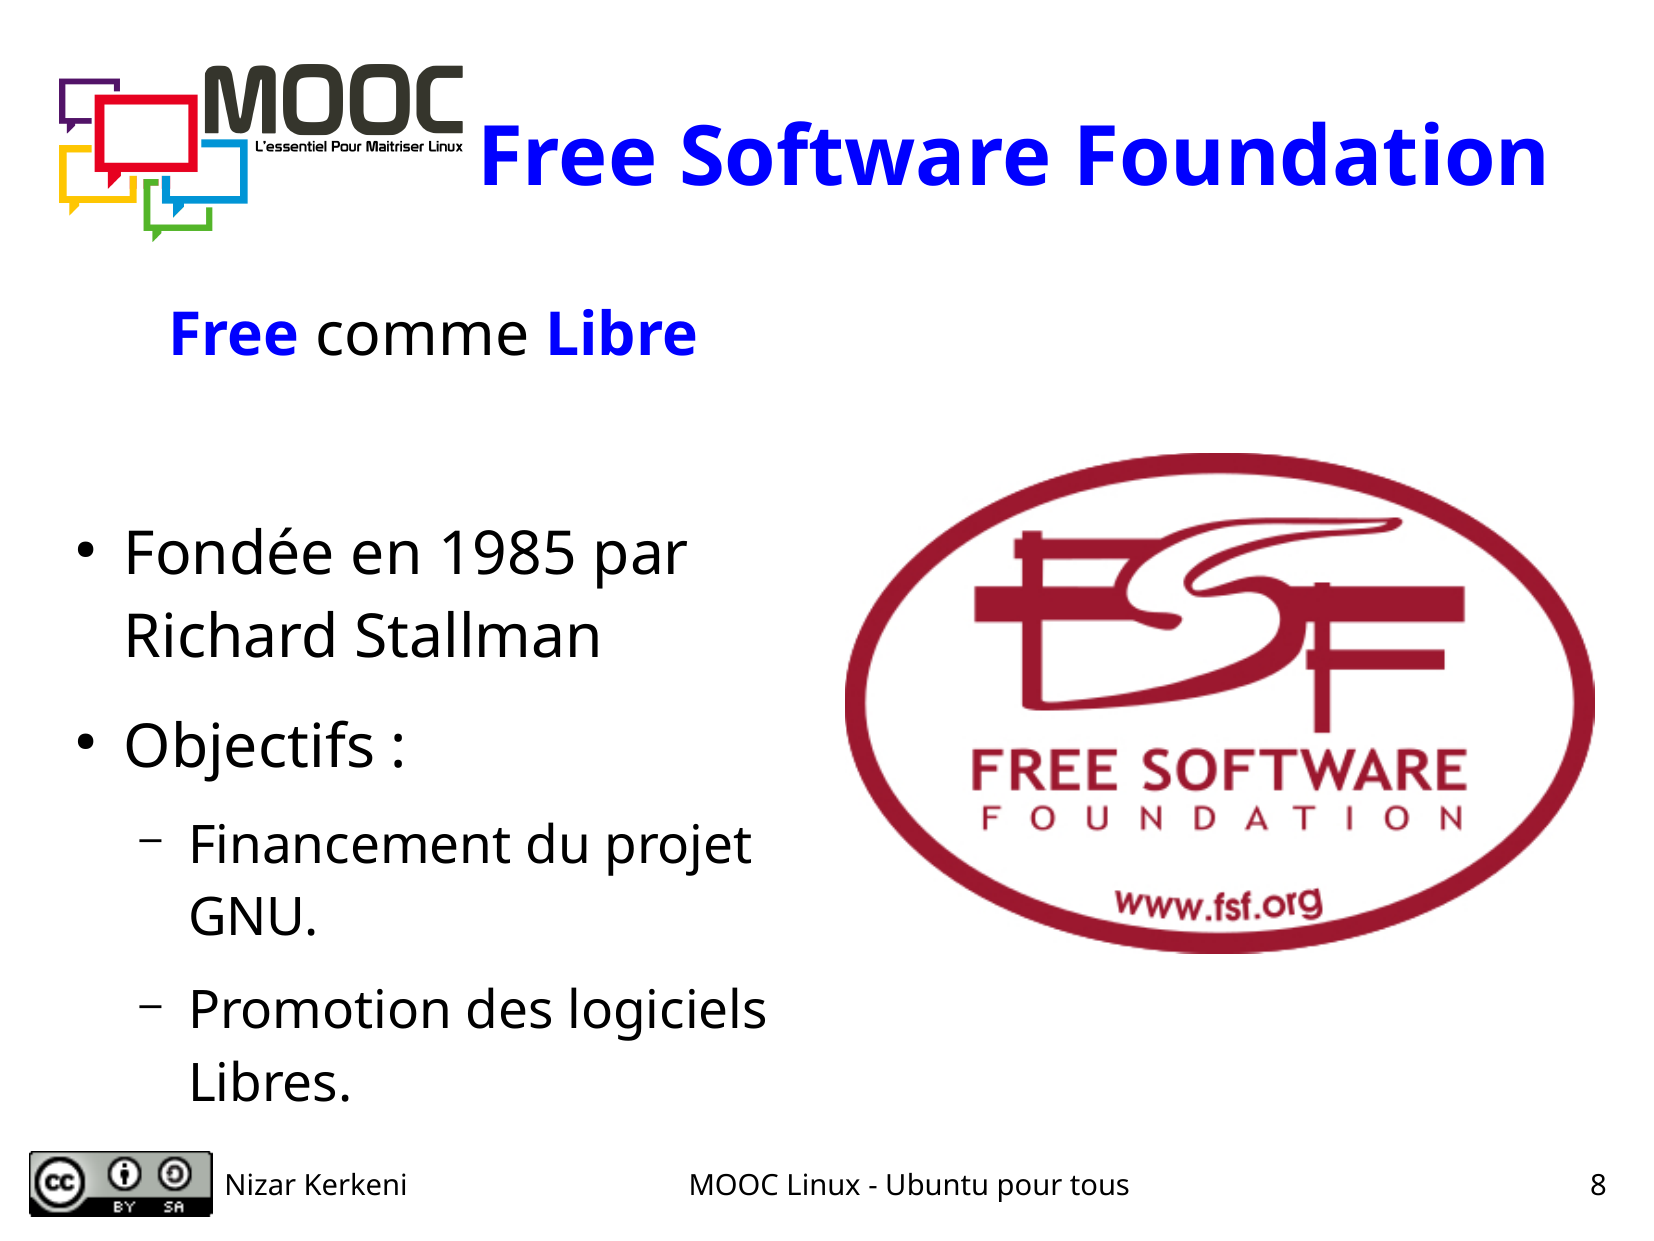

# Free Software Foundation
Free comme Libre
Fondée en 1985 par Richard Stallman
Objectifs :
Financement du projet GNU.
Promotion des logiciels Libres.
MOOC Linux - Ubuntu pour tous
8